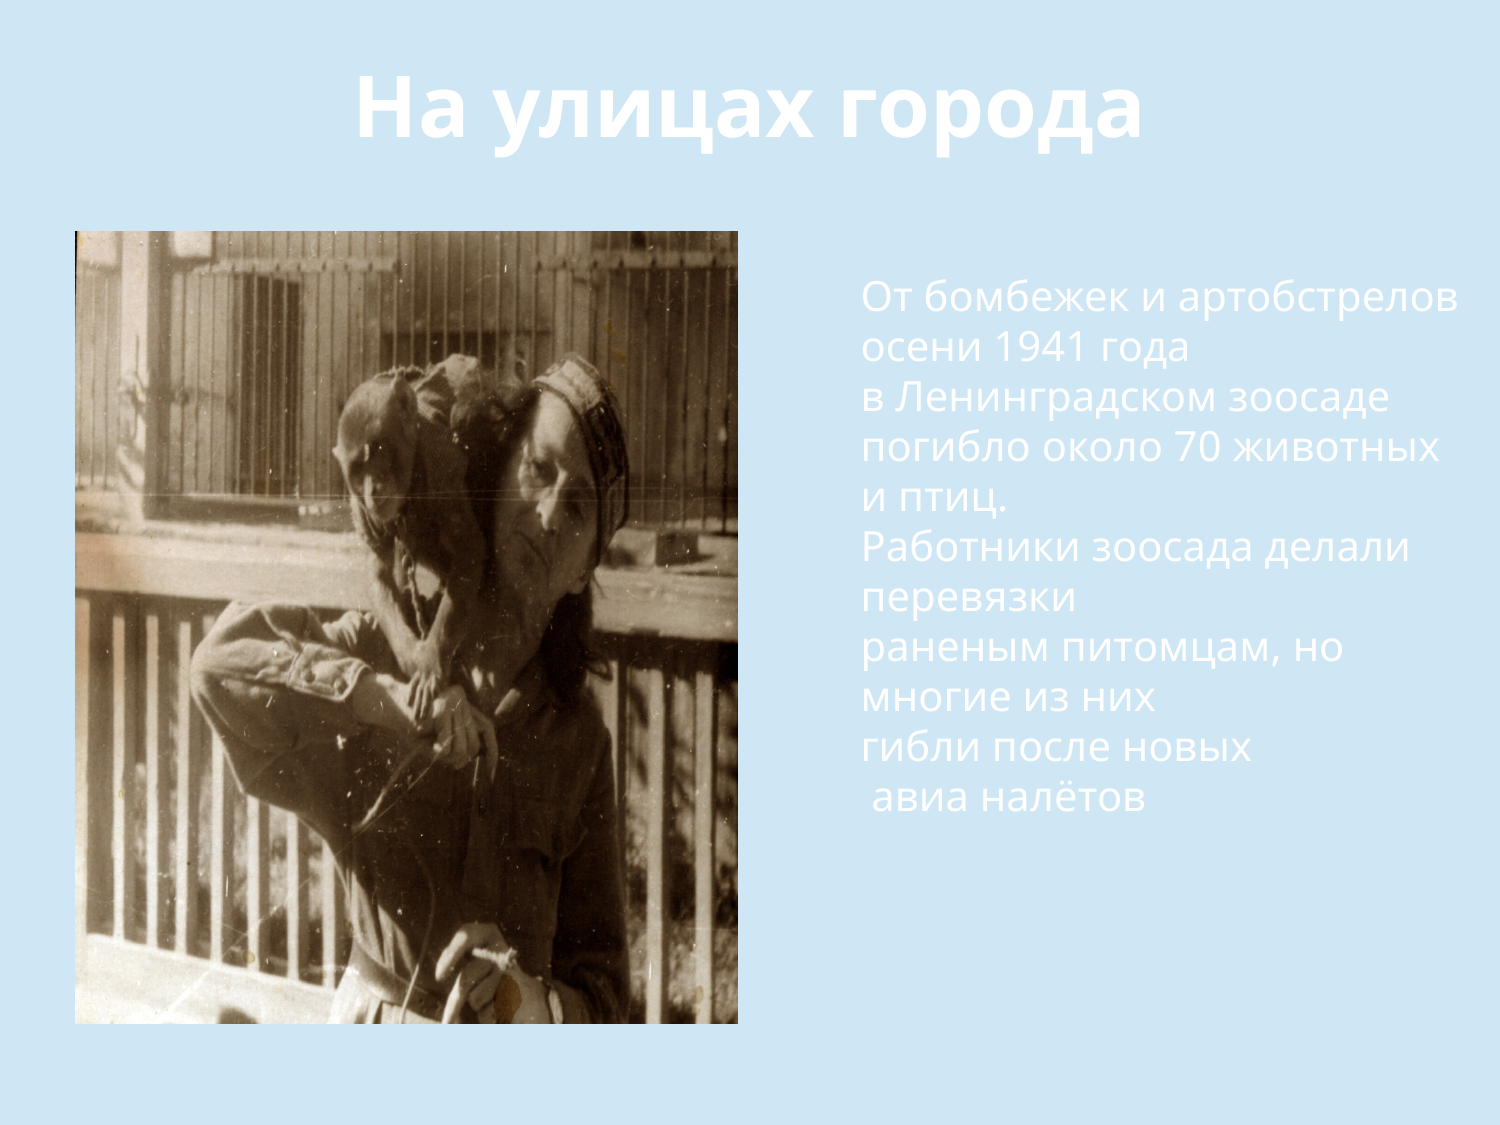

# На улицах города
От бомбежек и артобстрелов осени 1941 года в Ленинградском зоосаде погибло около 70 животных и птиц. Работники зоосада делали перевязки раненым питомцам, но многие из них гибли после новых
 авиа налётов